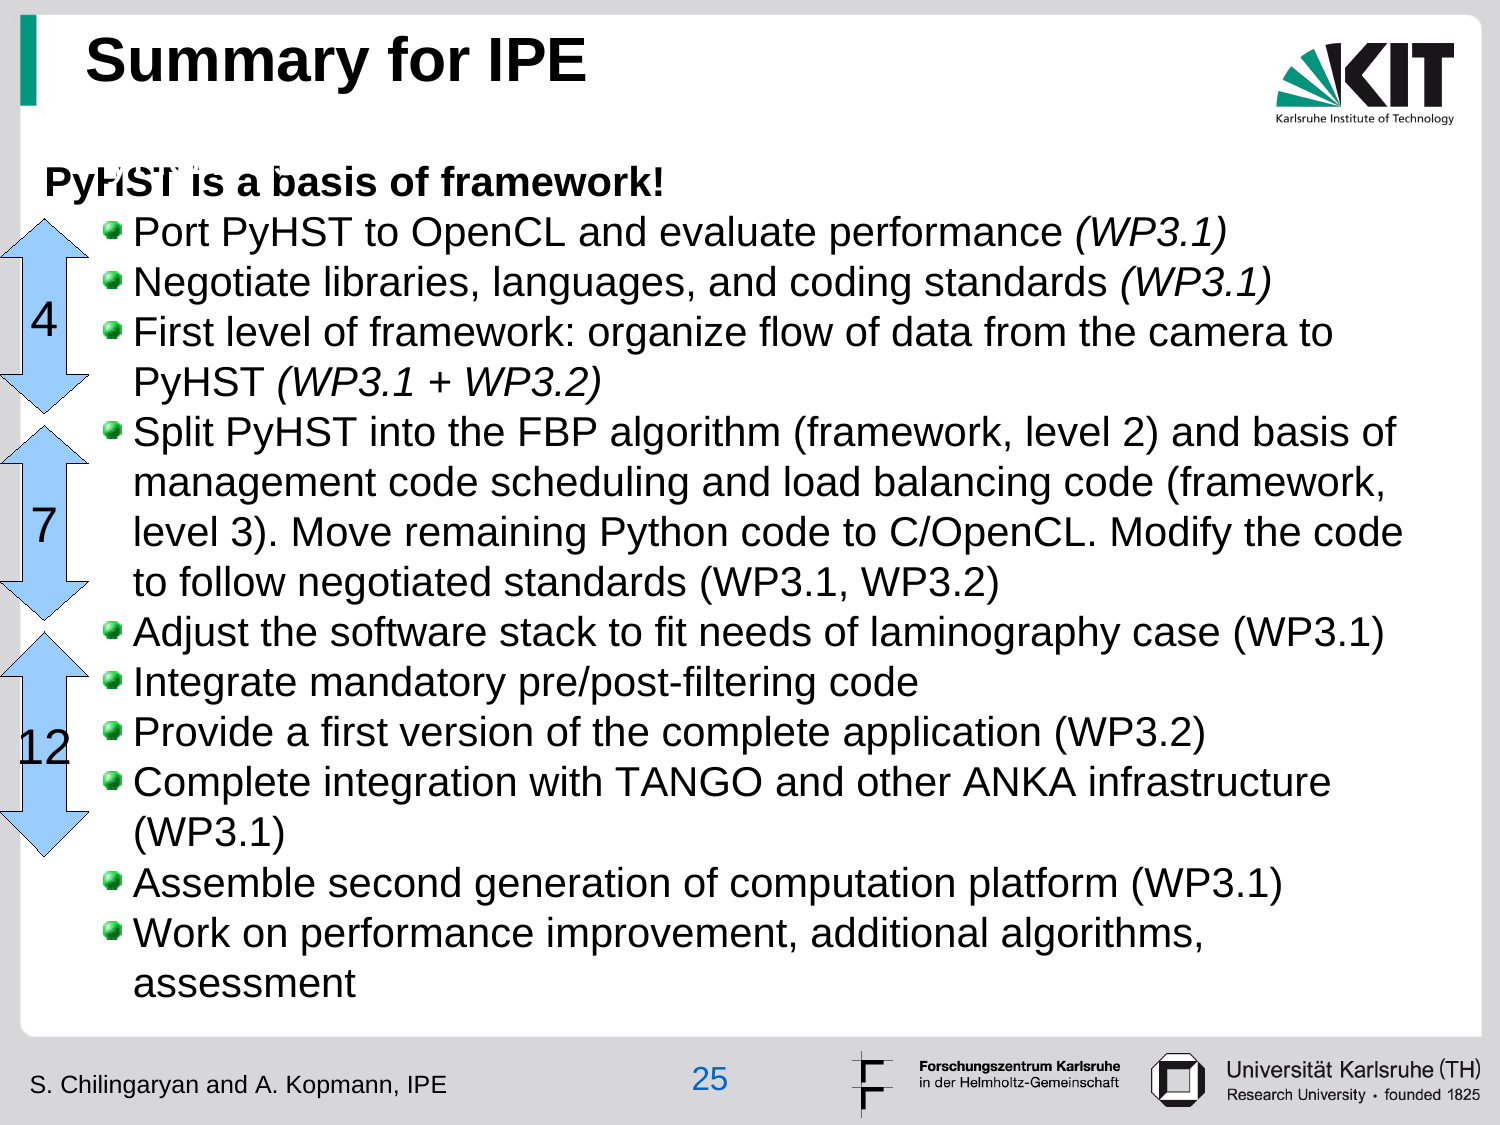

# Summary for IPE
PyHST as
PyHST is a basis of framework!
Port PyHST to OpenCL and evaluate performance (WP3.1)
Negotiate libraries, languages, and coding standards (WP3.1)
First level of framework: organize flow of data from the camera to PyHST (WP3.1 + WP3.2)
Split PyHST into the FBP algorithm (framework, level 2) and basis of management code scheduling and load balancing code (framework, level 3). Move remaining Python code to C/OpenCL. Modify the code to follow negotiated standards (WP3.1, WP3.2)
Adjust the software stack to fit needs of laminography case (WP3.1)
Integrate mandatory pre/post-filtering code
Provide a first version of the complete application (WP3.2)
Complete integration with TANGO and other ANKA infrastructure (WP3.1)
Assemble second generation of computation platform (WP3.1)
Work on performance improvement, additional algorithms, assessment
4
7
12
S. Chilingaryan and A. Kopmann, IPE